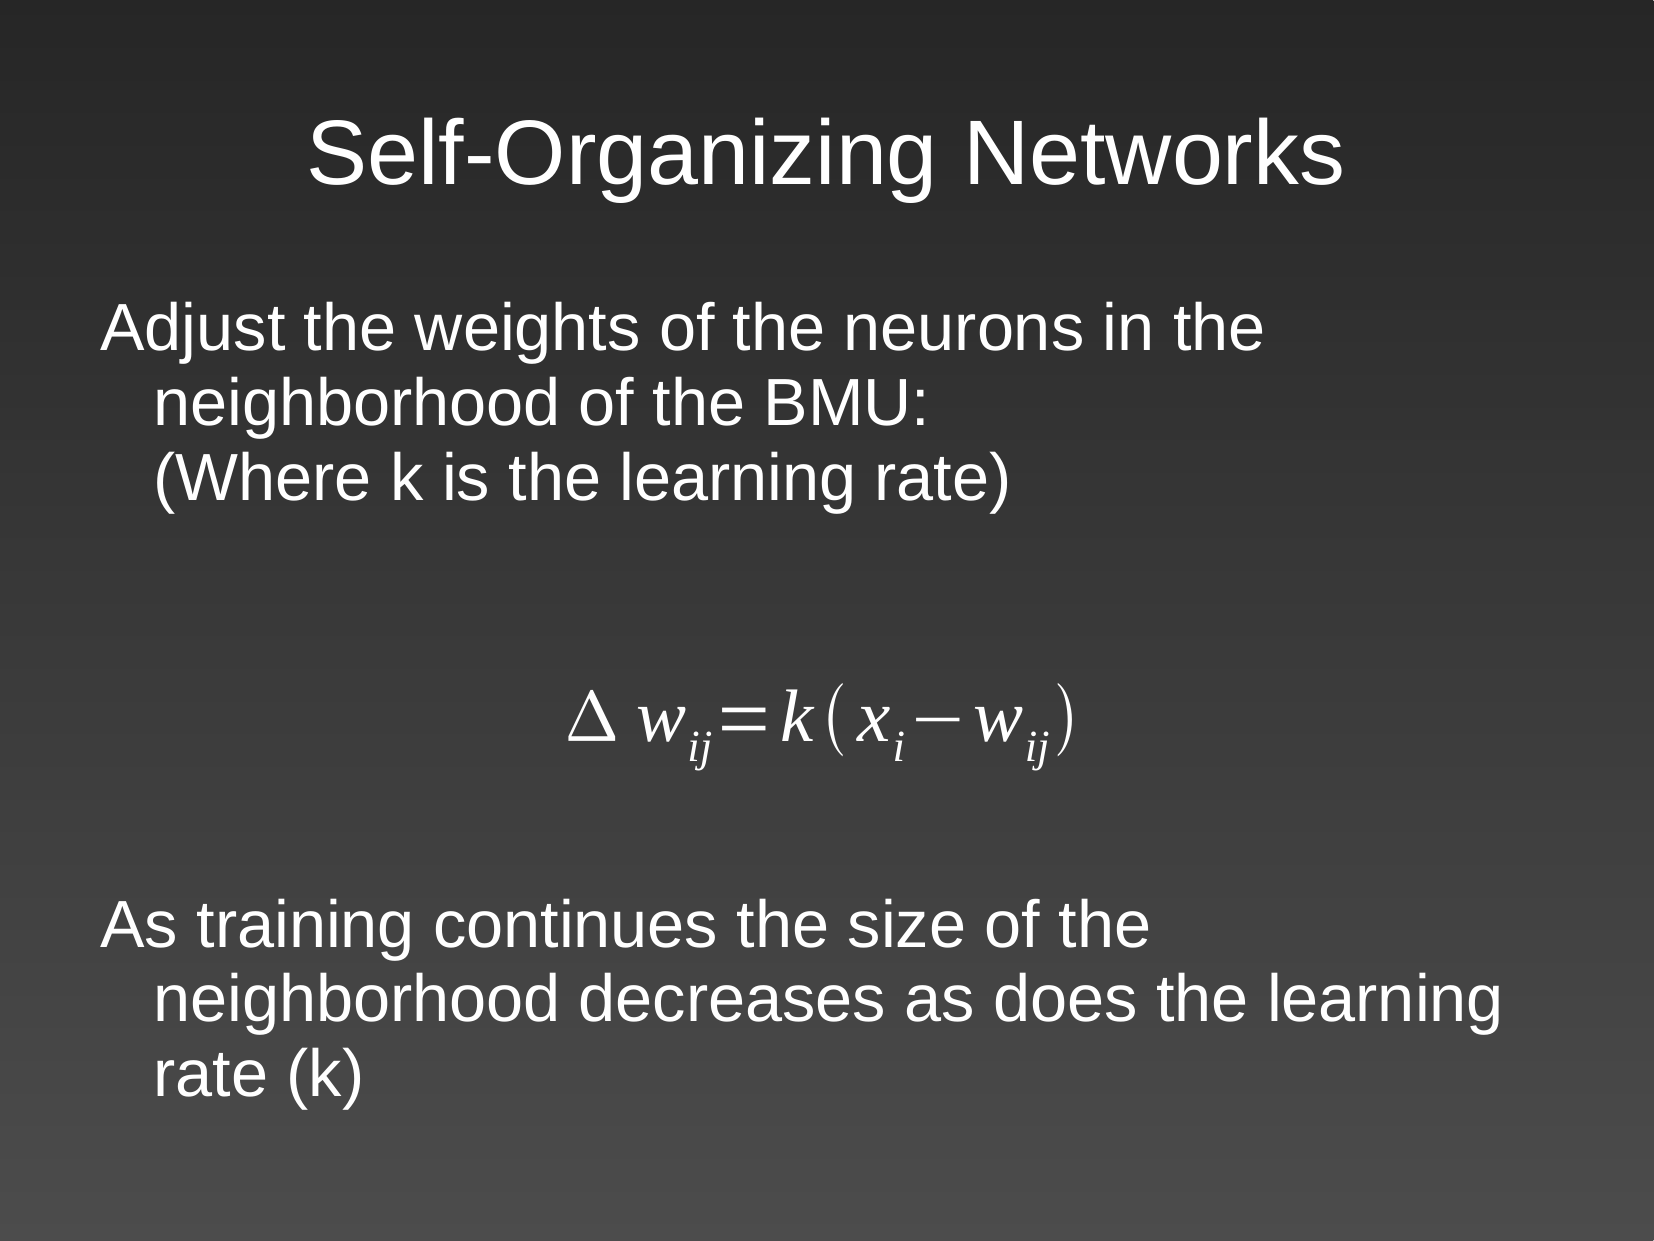

# Self-Organizing Networks
Adjust the weights of the neurons in the neighborhood of the BMU:
(Where k is the learning rate)
As training continues the size of the neighborhood decreases as does the learning rate (k)